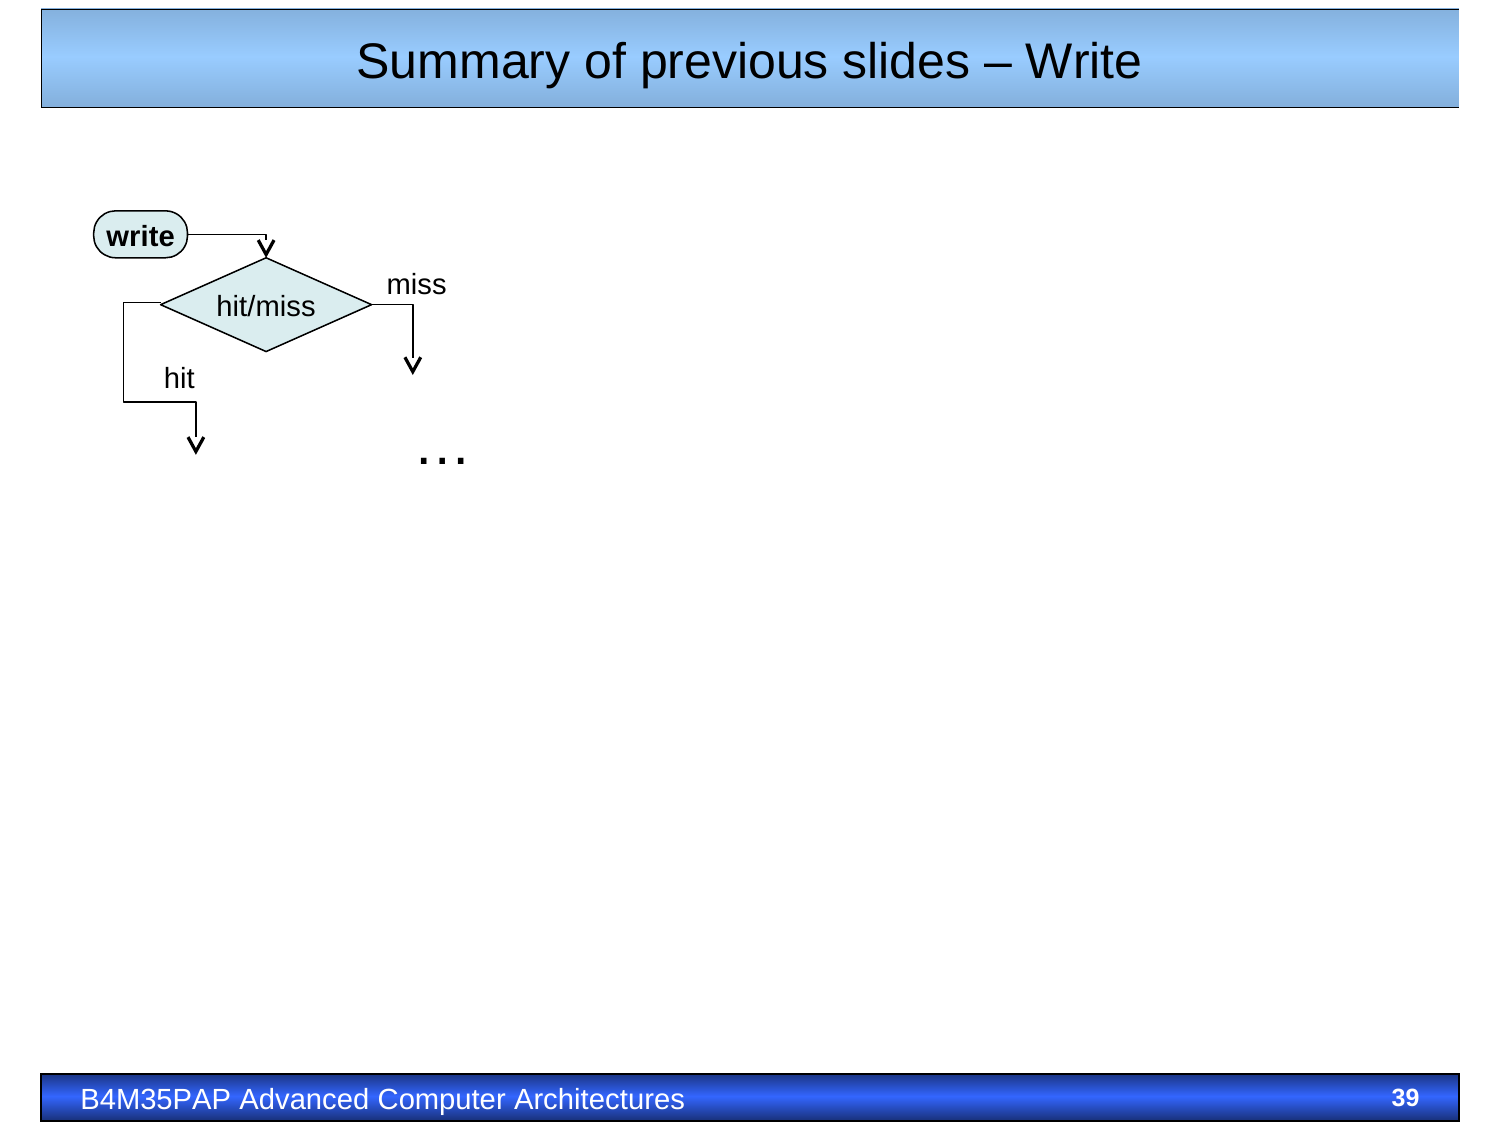

# Summary of previous slides – Write
write
hit/miss
miss
hit
…